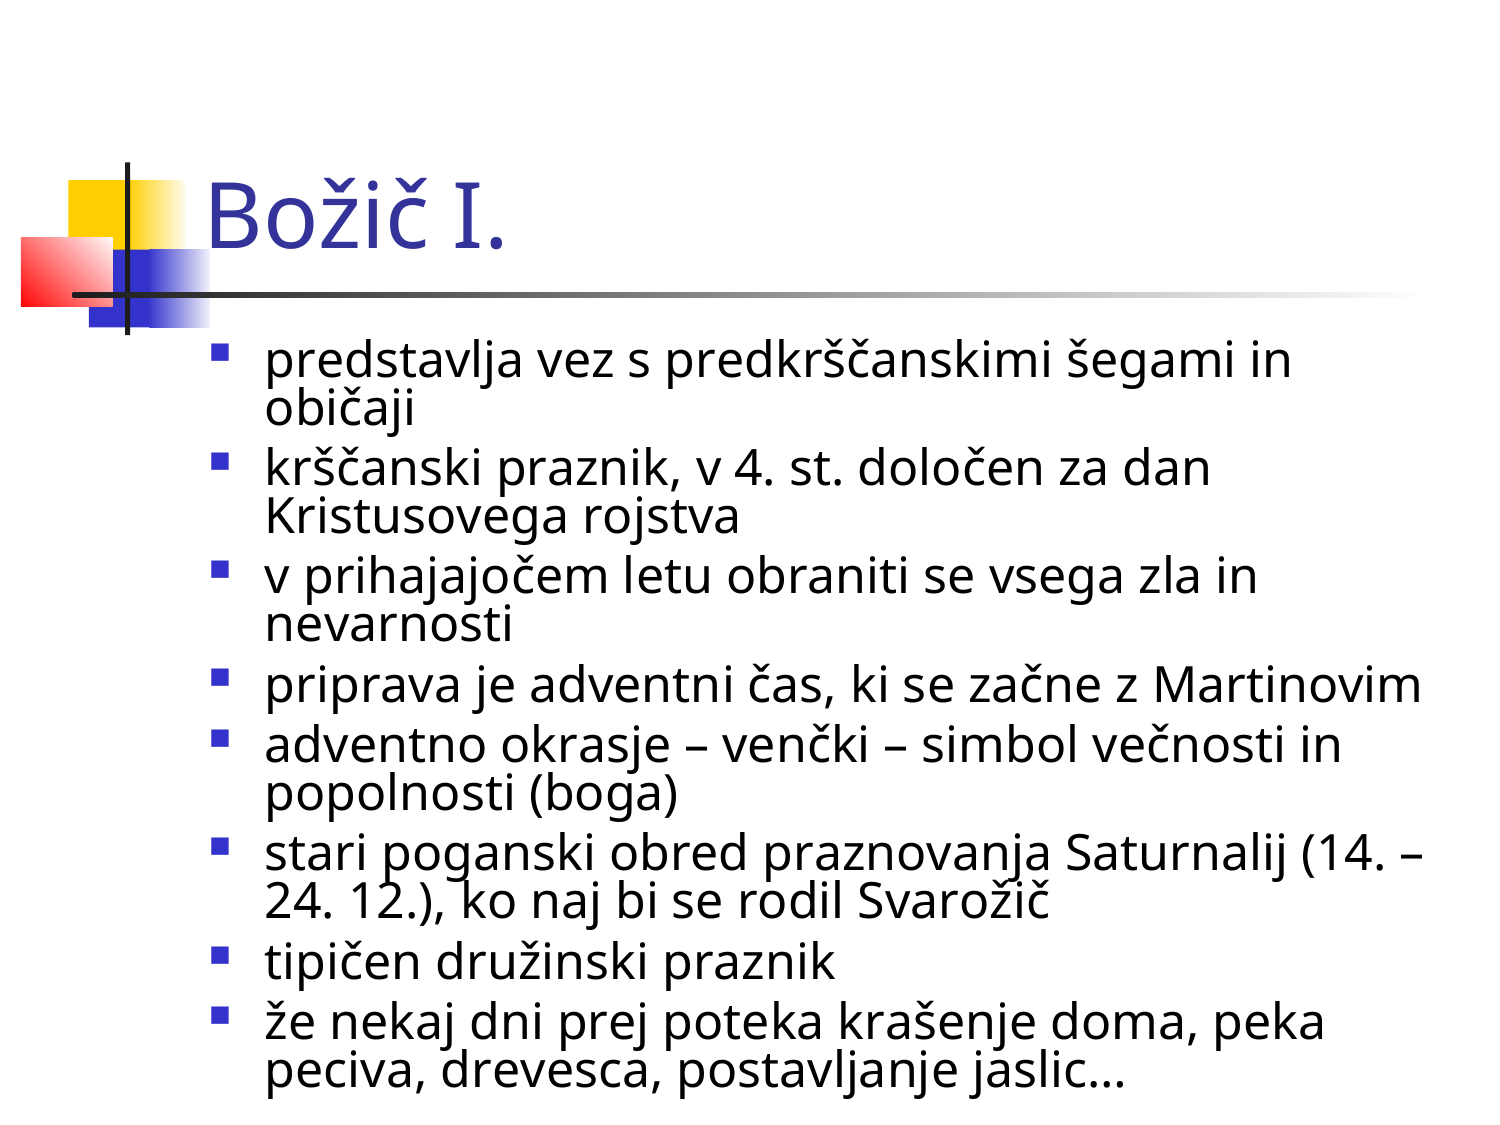

# Božič I.
predstavlja vez s predkrščanskimi šegami in običaji
krščanski praznik, v 4. st. določen za dan Kristusovega rojstva
v prihajajočem letu obraniti se vsega zla in nevarnosti
priprava je adventni čas, ki se začne z Martinovim
adventno okrasje – venčki – simbol večnosti in popolnosti (boga)
stari poganski obred praznovanja Saturnalij (14. – 24. 12.), ko naj bi se rodil Svarožič
tipičen družinski praznik
že nekaj dni prej poteka krašenje doma, peka peciva, drevesca, postavljanje jaslic…